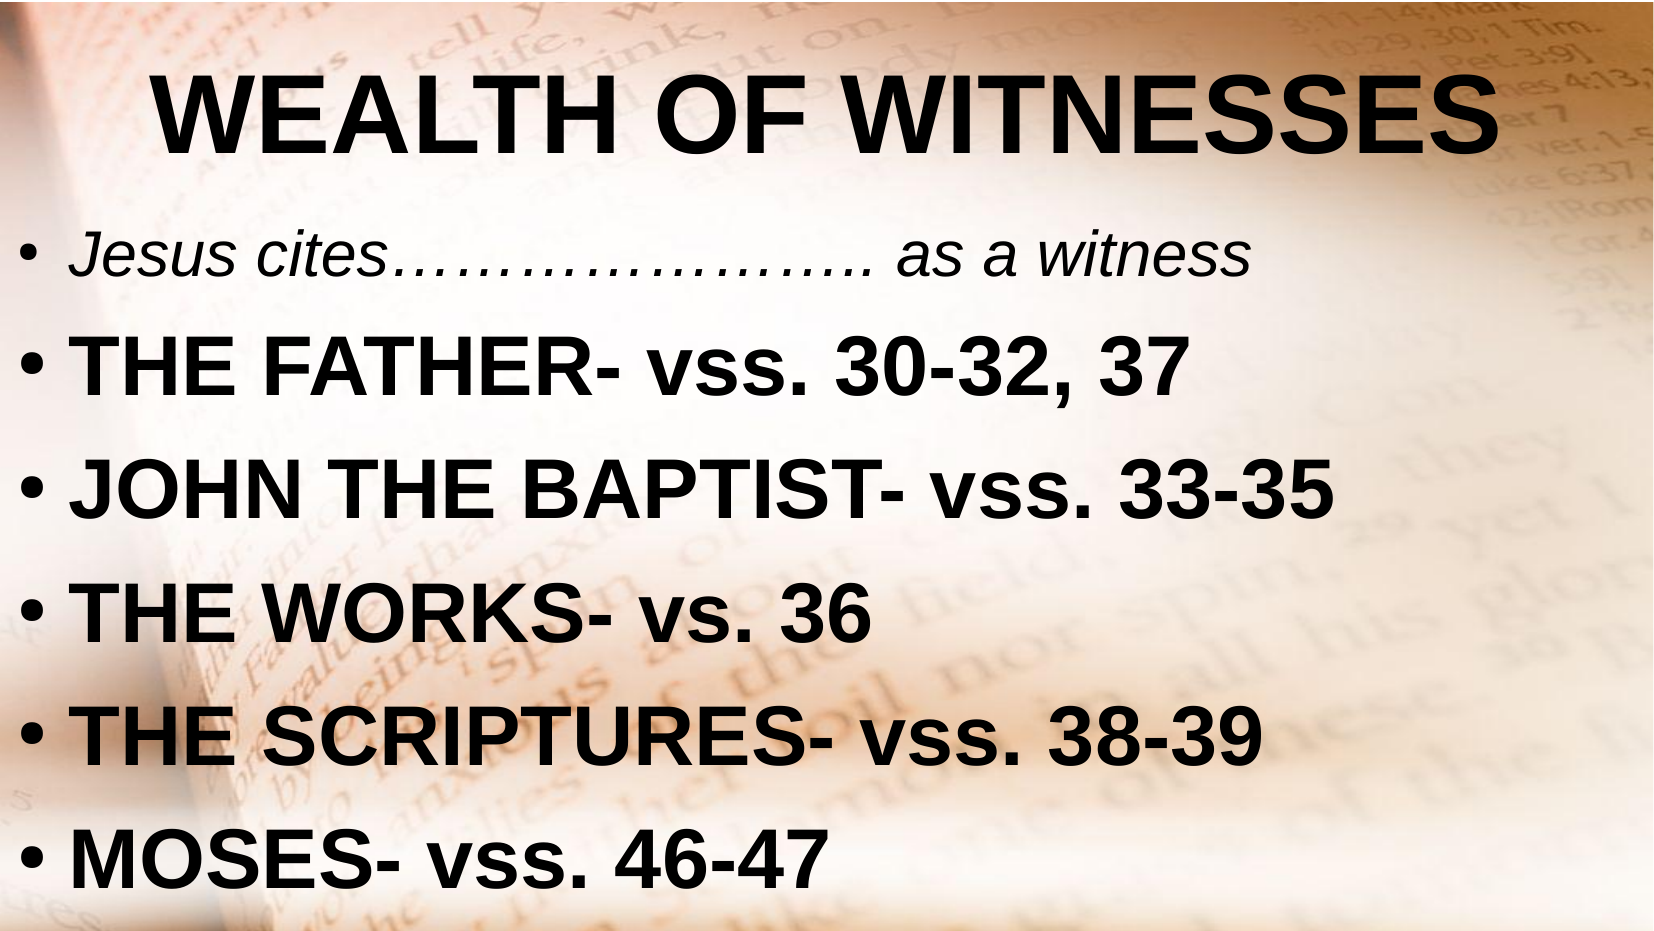

# WEALTH OF WITNESSES
Jesus cites………………….. as a witness
THE FATHER- vss. 30-32, 37
JOHN THE BAPTIST- vss. 33-35
THE WORKS- vs. 36
THE SCRIPTURES- vss. 38-39
MOSES- vss. 46-47